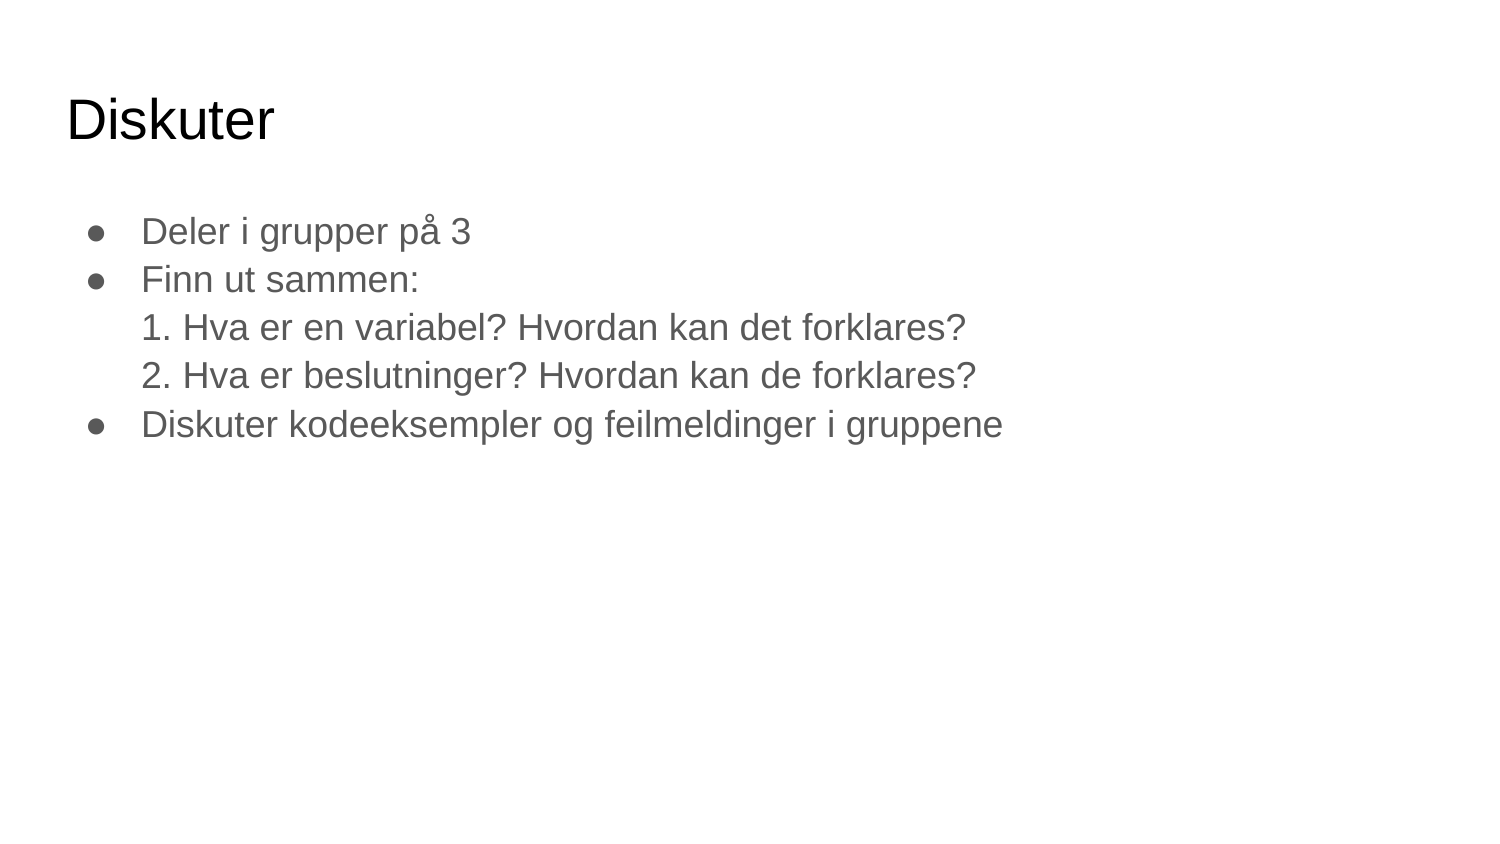

# Diskuter
Deler i grupper på 3
Finn ut sammen:
1. Hva er en variabel? Hvordan kan det forklares?
2. Hva er beslutninger? Hvordan kan de forklares?
Diskuter kodeeksempler og feilmeldinger i gruppene